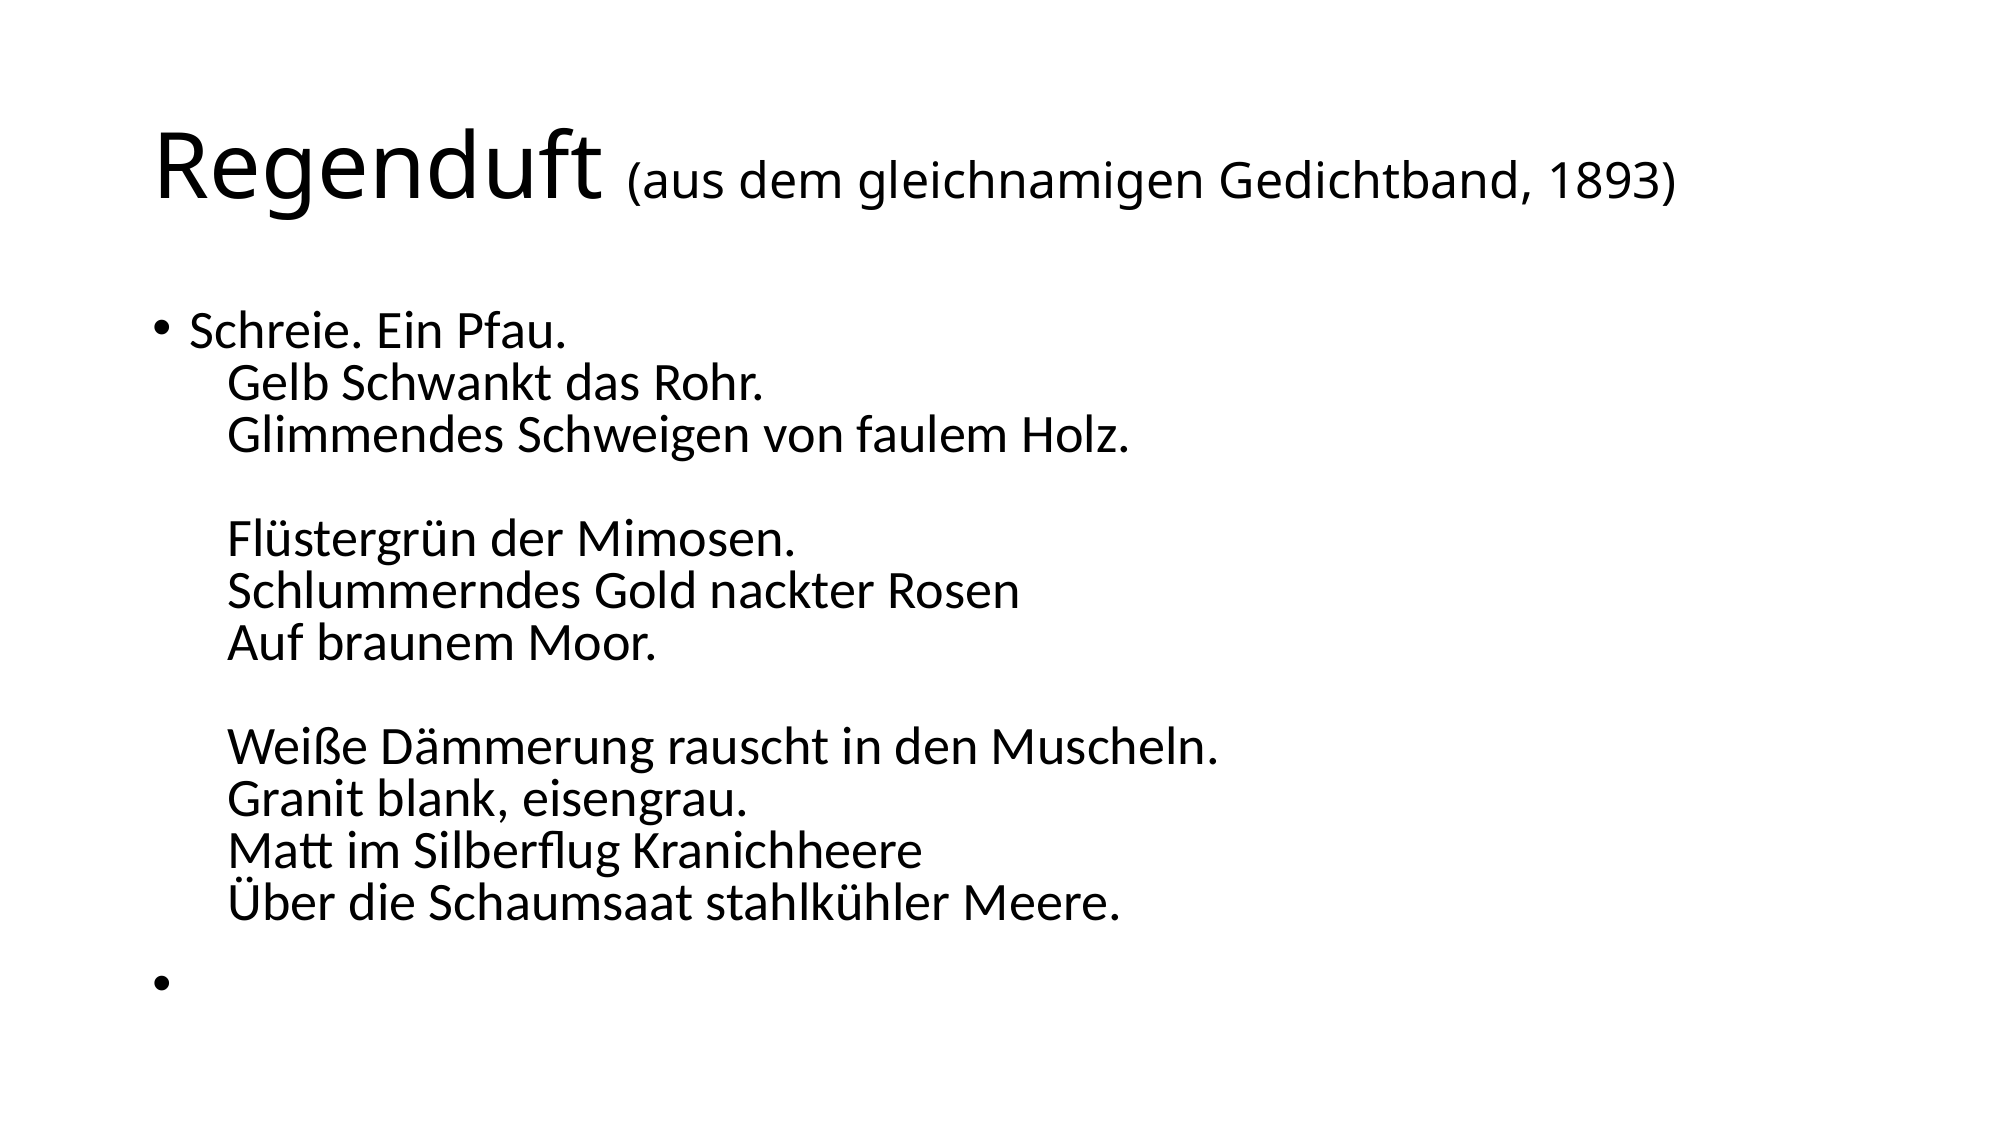

# Regenduft (aus dem gleichnamigen Gedichtband, 1893)
Schreie. Ein Pfau.
Gelb Schwankt das Rohr.
Glimmendes Schweigen von faulem Holz.
Flüstergrün der Mimosen.
Schlummerndes Gold nackter Rosen
Auf braunem Moor.
Weiße Dämmerung rauscht in den Muscheln.
Granit blank, eisengrau.
Matt im Silberflug Kranichheere
Über die Schaumsaat stahlkühler Meere.